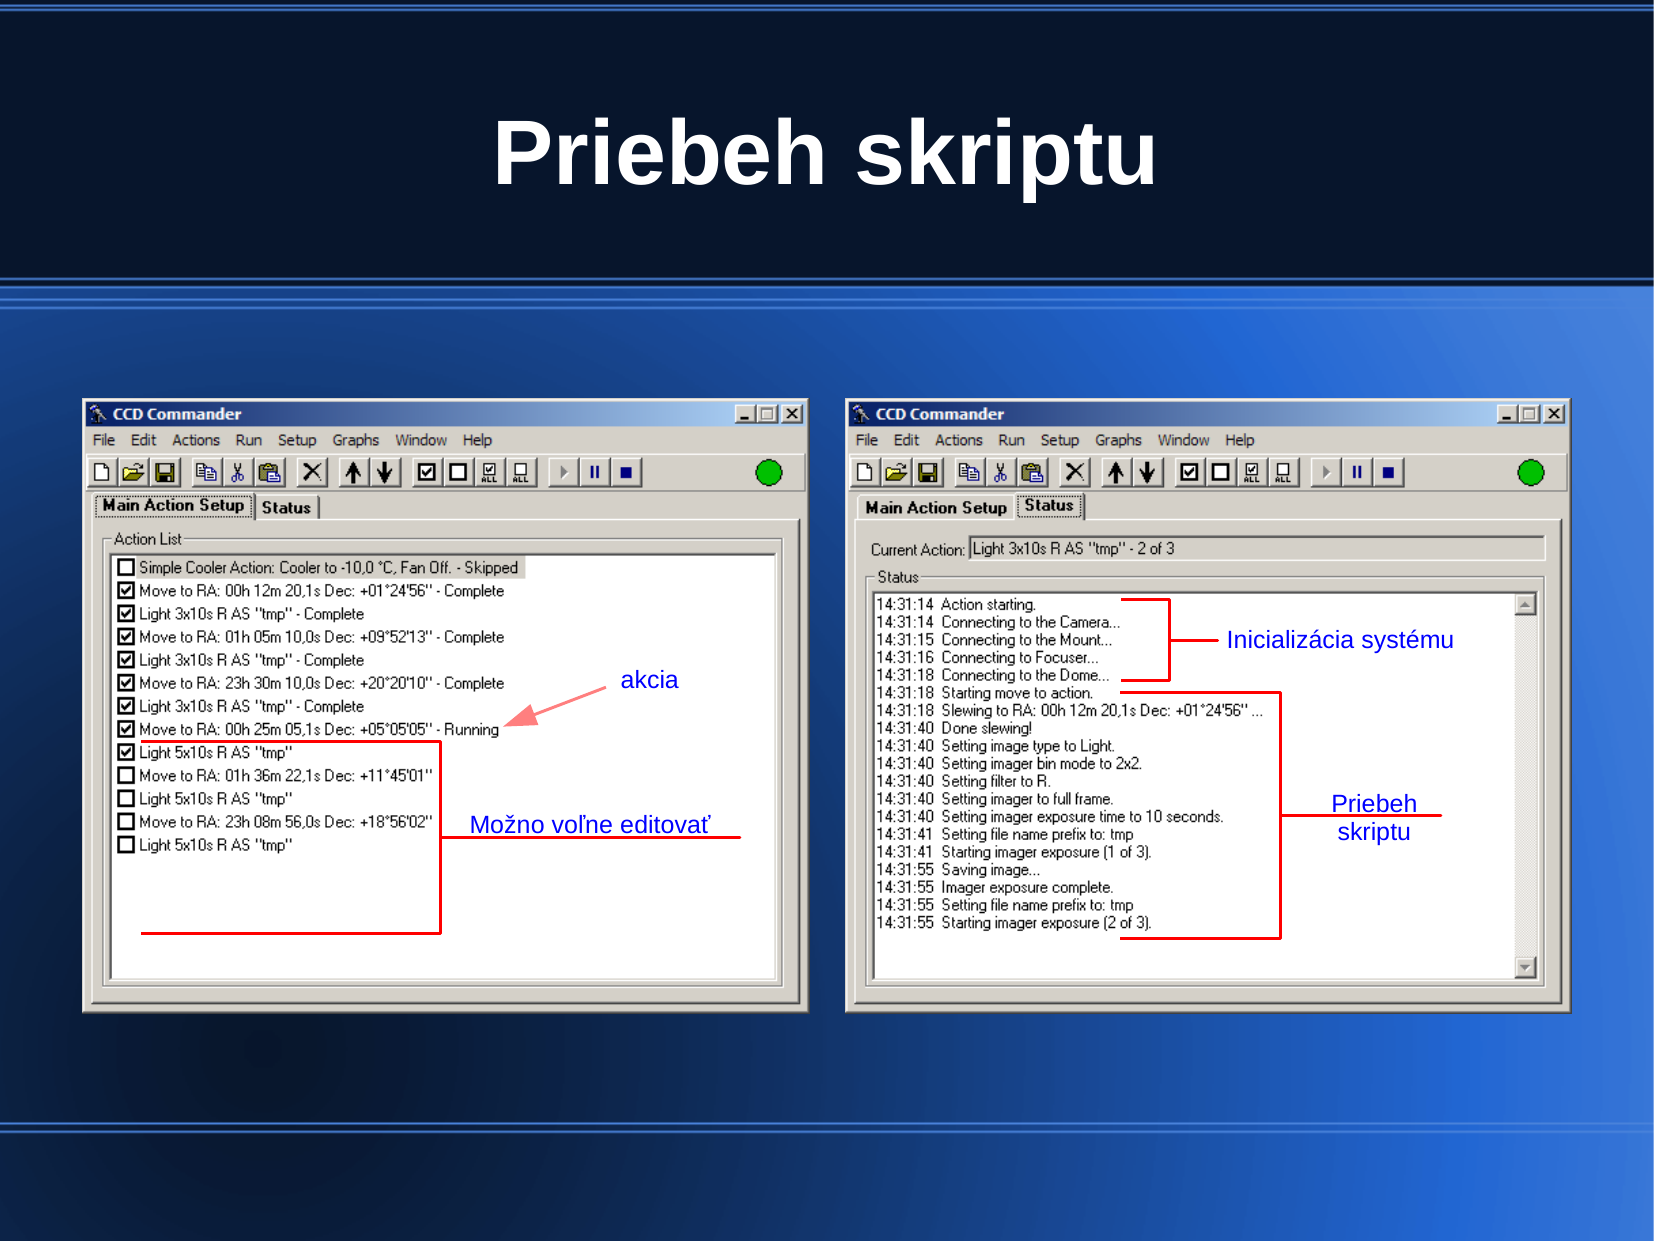

# Priebeh skriptu
Inicializácia systému
Priebeh
skriptu
akcia
Možno voľne editovať